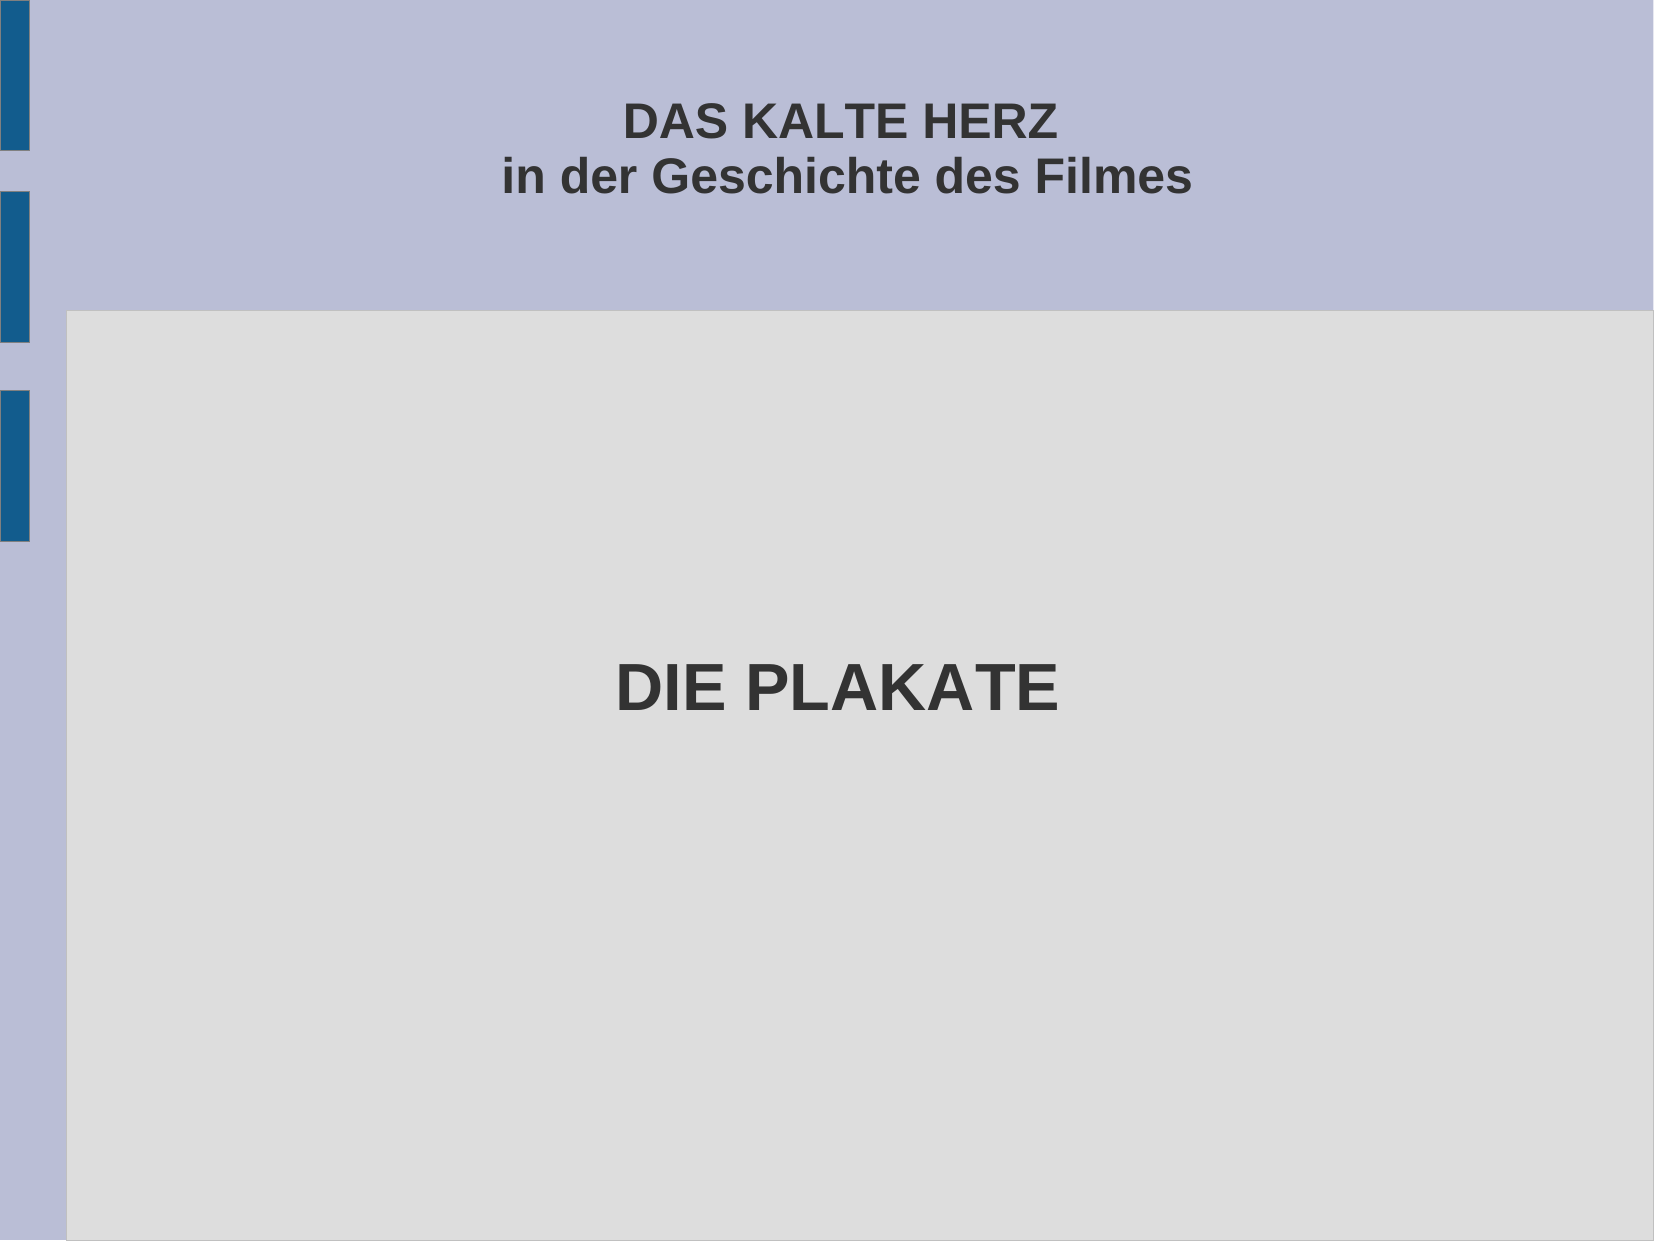

# DAS KALTE HERZ in der Geschichte des Filmes DIE PLAKATE